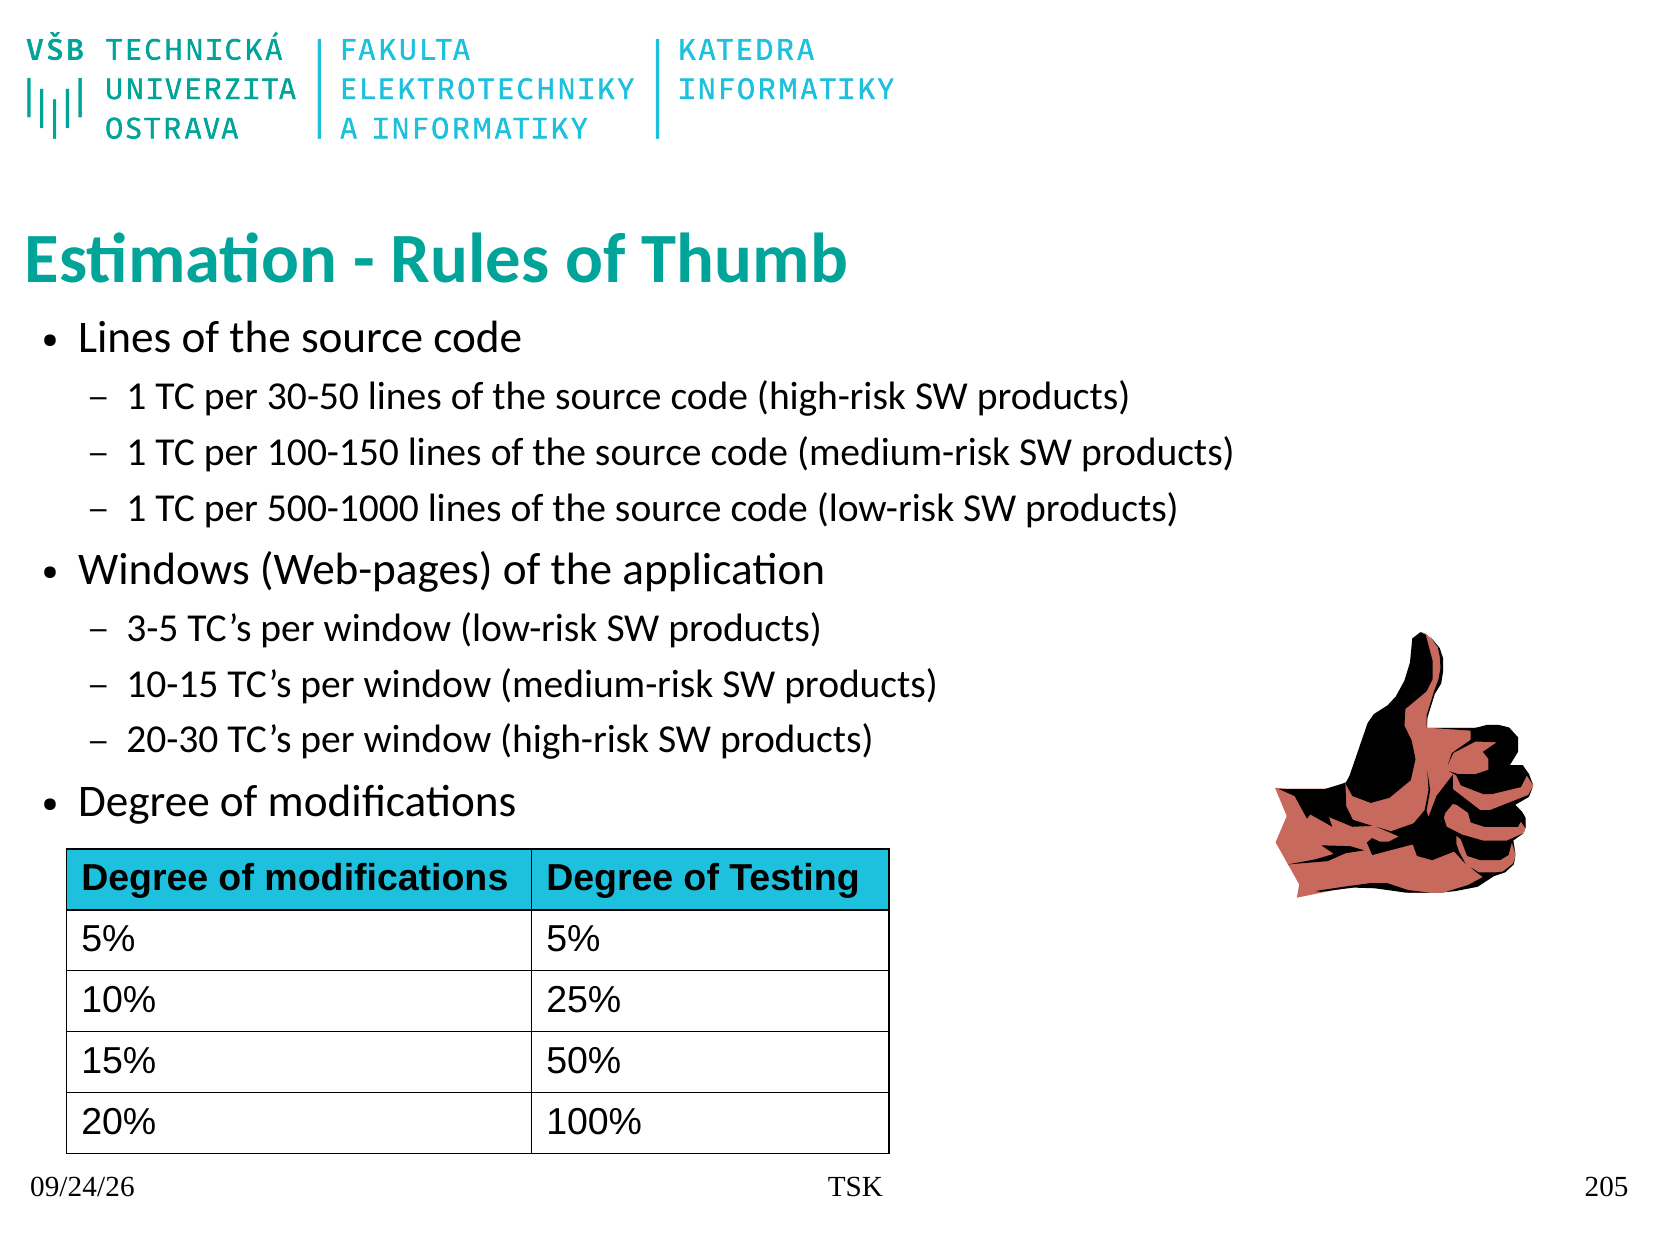

# Estimation - Rules of Thumb
Lines of the source code
1 TC per 30-50 lines of the source code (high-risk SW products)
1 TC per 100-150 lines of the source code (medium-risk SW products)
1 TC per 500-1000 lines of the source code (low-risk SW products)
Windows (Web-pages) of the application
3-5 TC’s per window (low-risk SW products)
10-15 TC’s per window (medium-risk SW products)
20-30 TC’s per window (high-risk SW products)
Degree of modifications
| Degree of modifications | Degree of Testing |
| --- | --- |
| 5% | 5% |
| 10% | 25% |
| 15% | 50% |
| 20% | 100% |
TSK
205